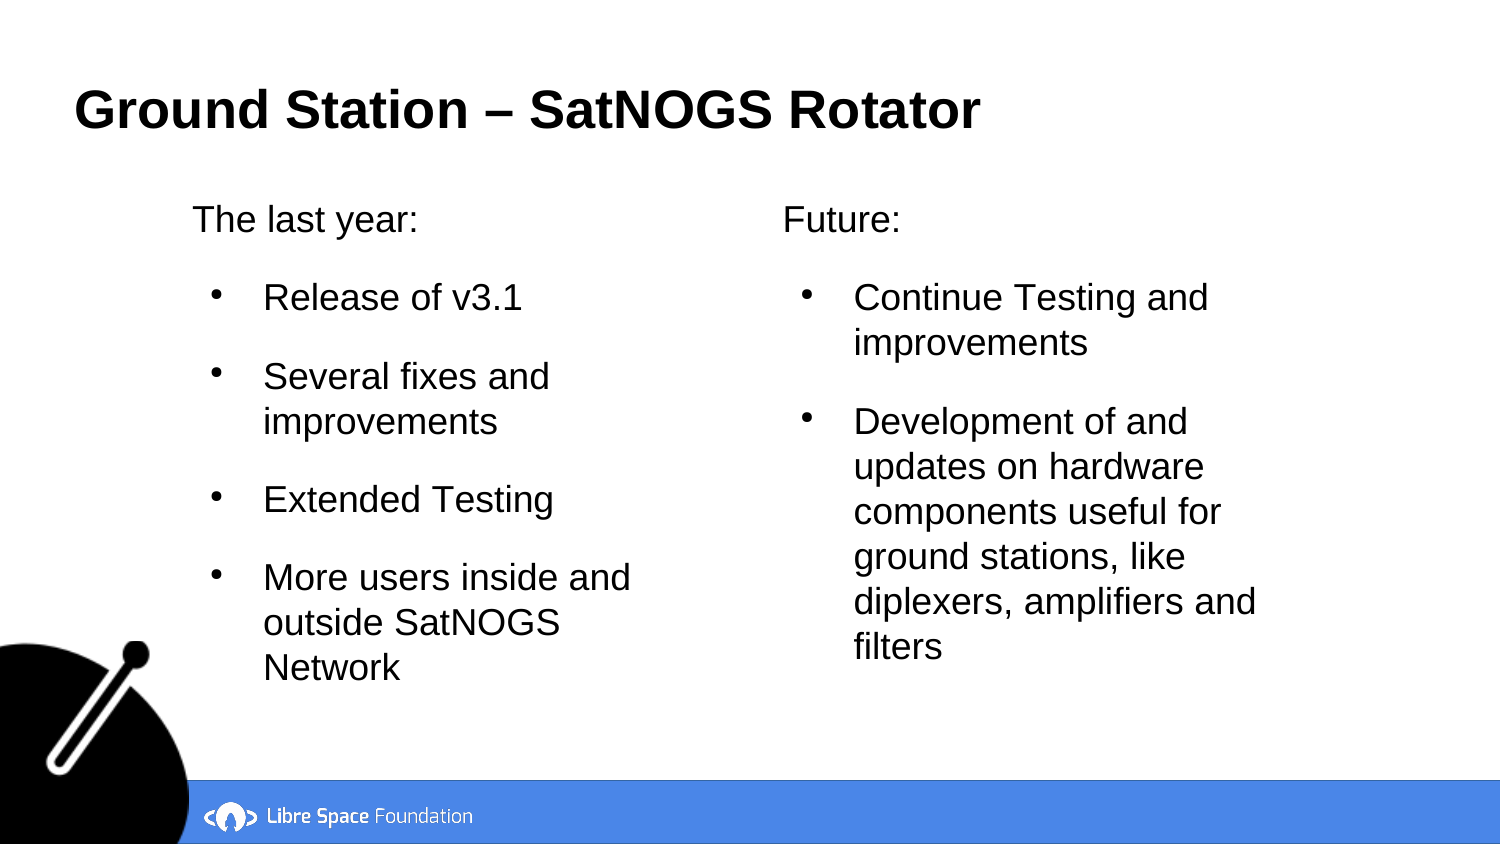

# Ground Station – SatNOGS Rotator
The last year:
Release of v3.1
Several fixes and improvements
Extended Testing
More users inside and outside SatNOGS Network
Future:
Continue Testing and improvements
Development of and updates on hardware components useful for ground stations, like diplexers, amplifiers and filters